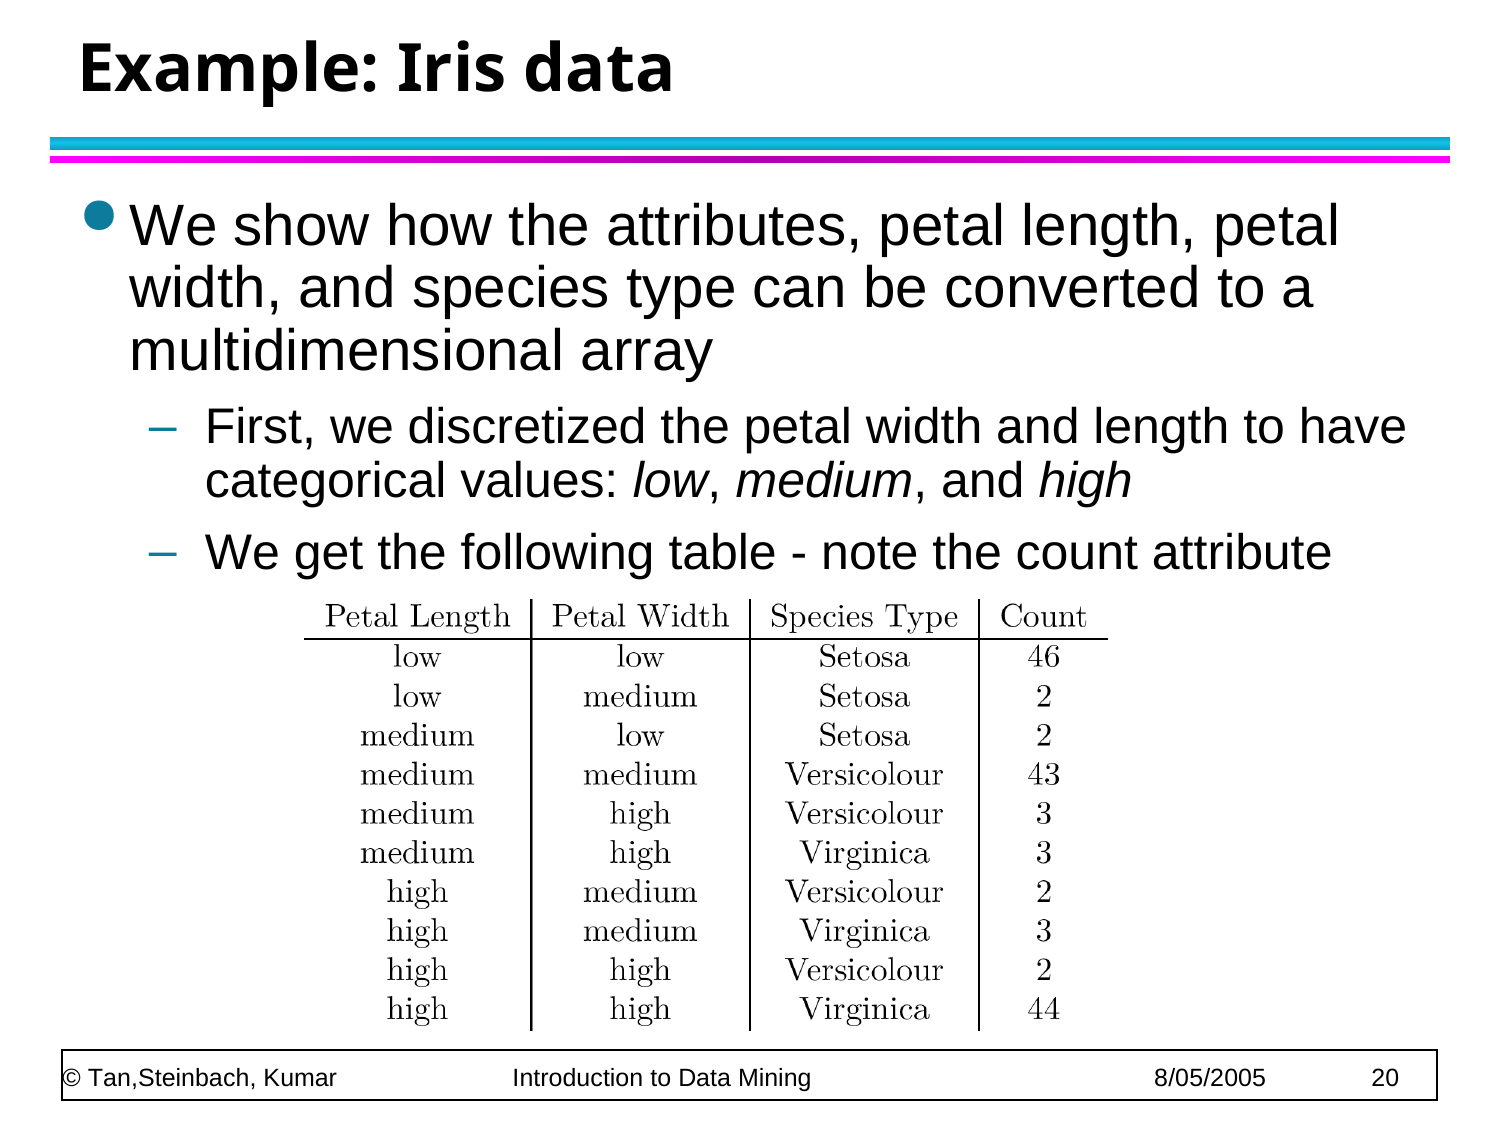

# Example: Iris data
We show how the attributes, petal length, petal width, and species type can be converted to a multidimensional array
First, we discretized the petal width and length to have categorical values: low, medium, and high
We get the following table - note the count attribute